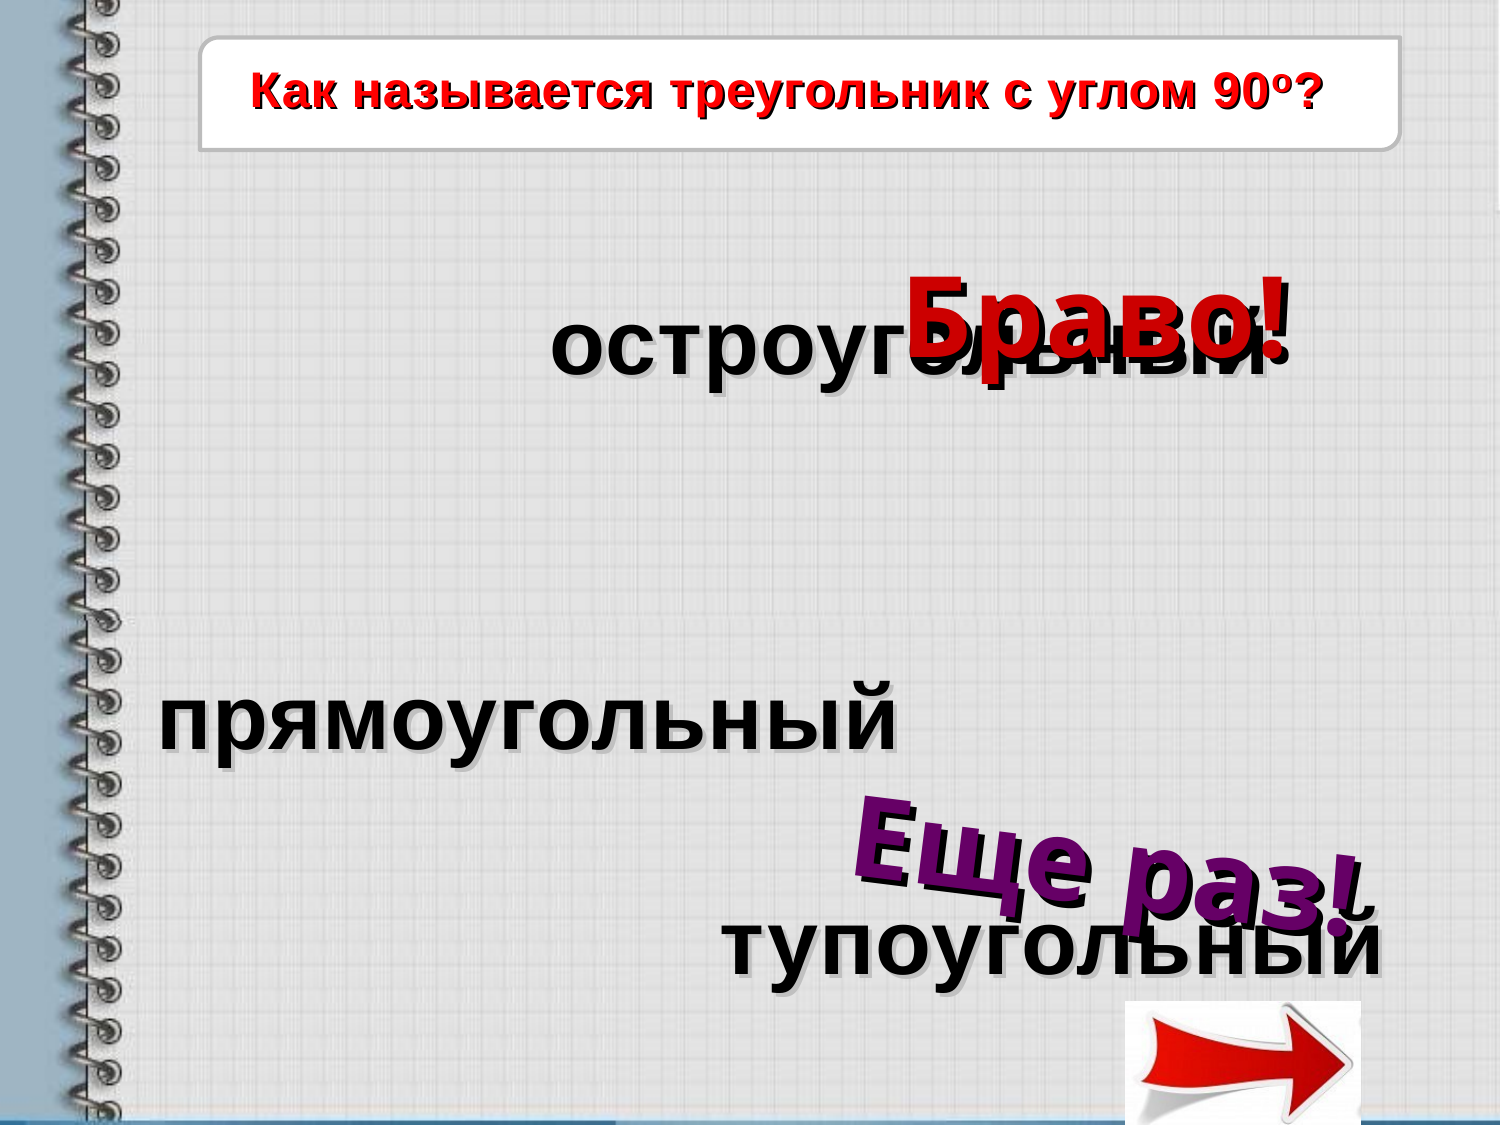

Как называется треугольник с углом 90о?
Браво!
остроугольный
прямоугольный
Еще раз!
тупоугольный